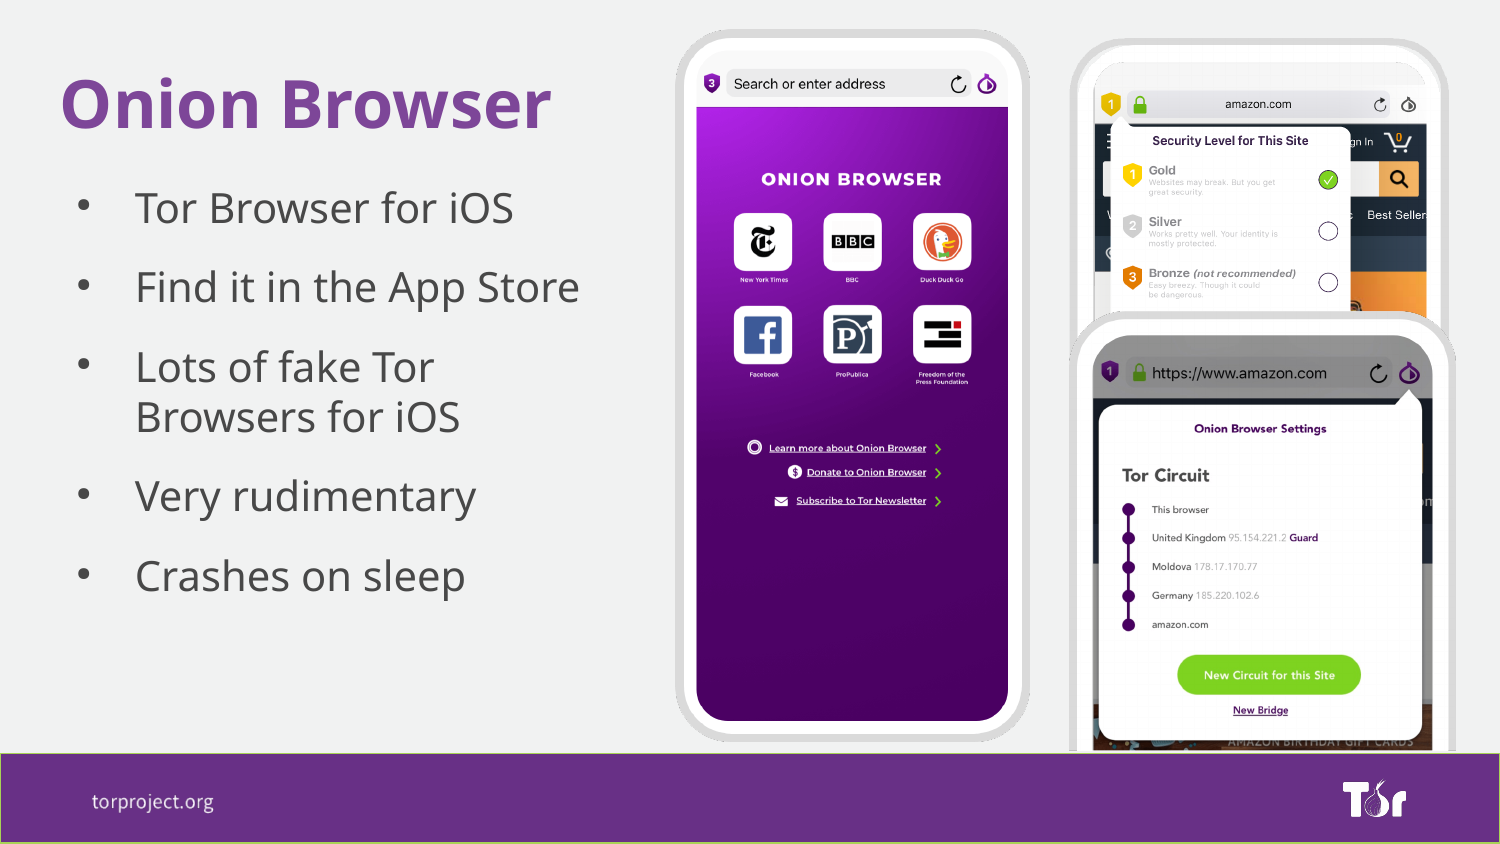

Onion Browser
Tor Browser for iOS
Find it in the App Store
Lots of fake Tor Browsers for iOS
Very rudimentary
Crashes on sleep